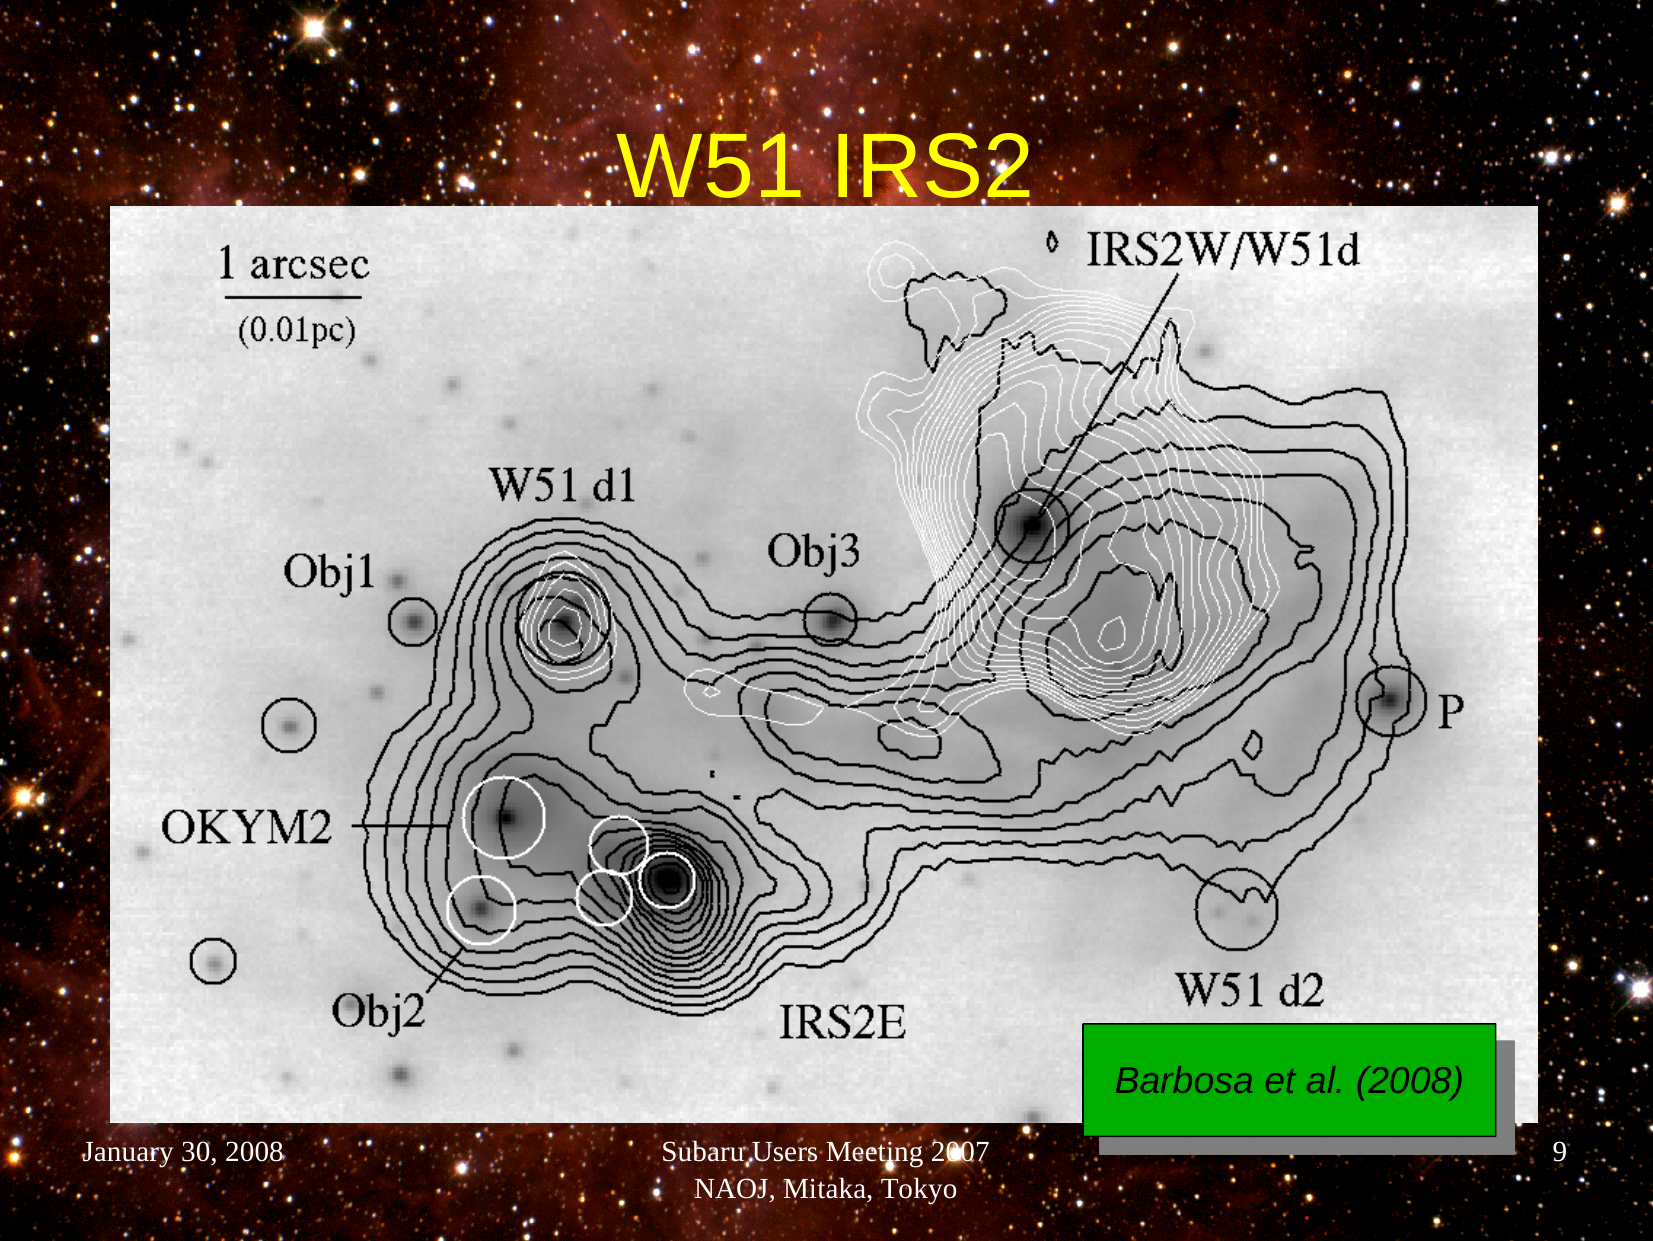

# W51 IRS2
Barbosa et al. (2008)‏
9